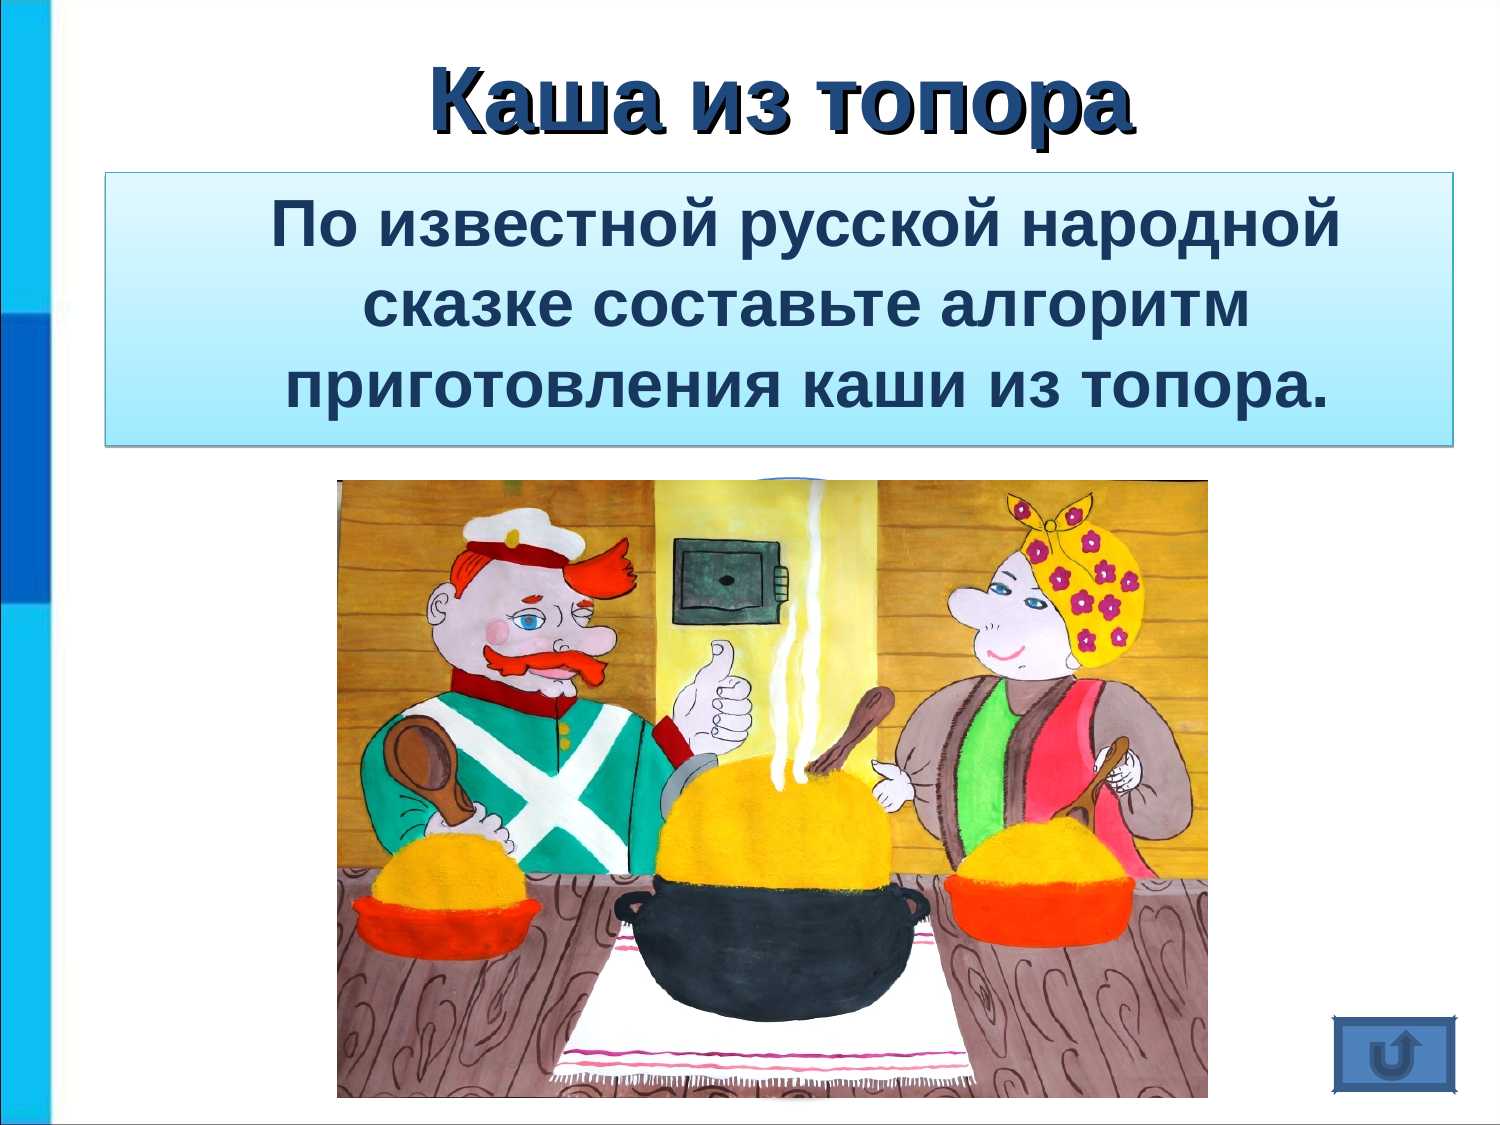

# Каша из топора
 По известной русской народной сказке составьте алгоритм приготовления каши из топора.